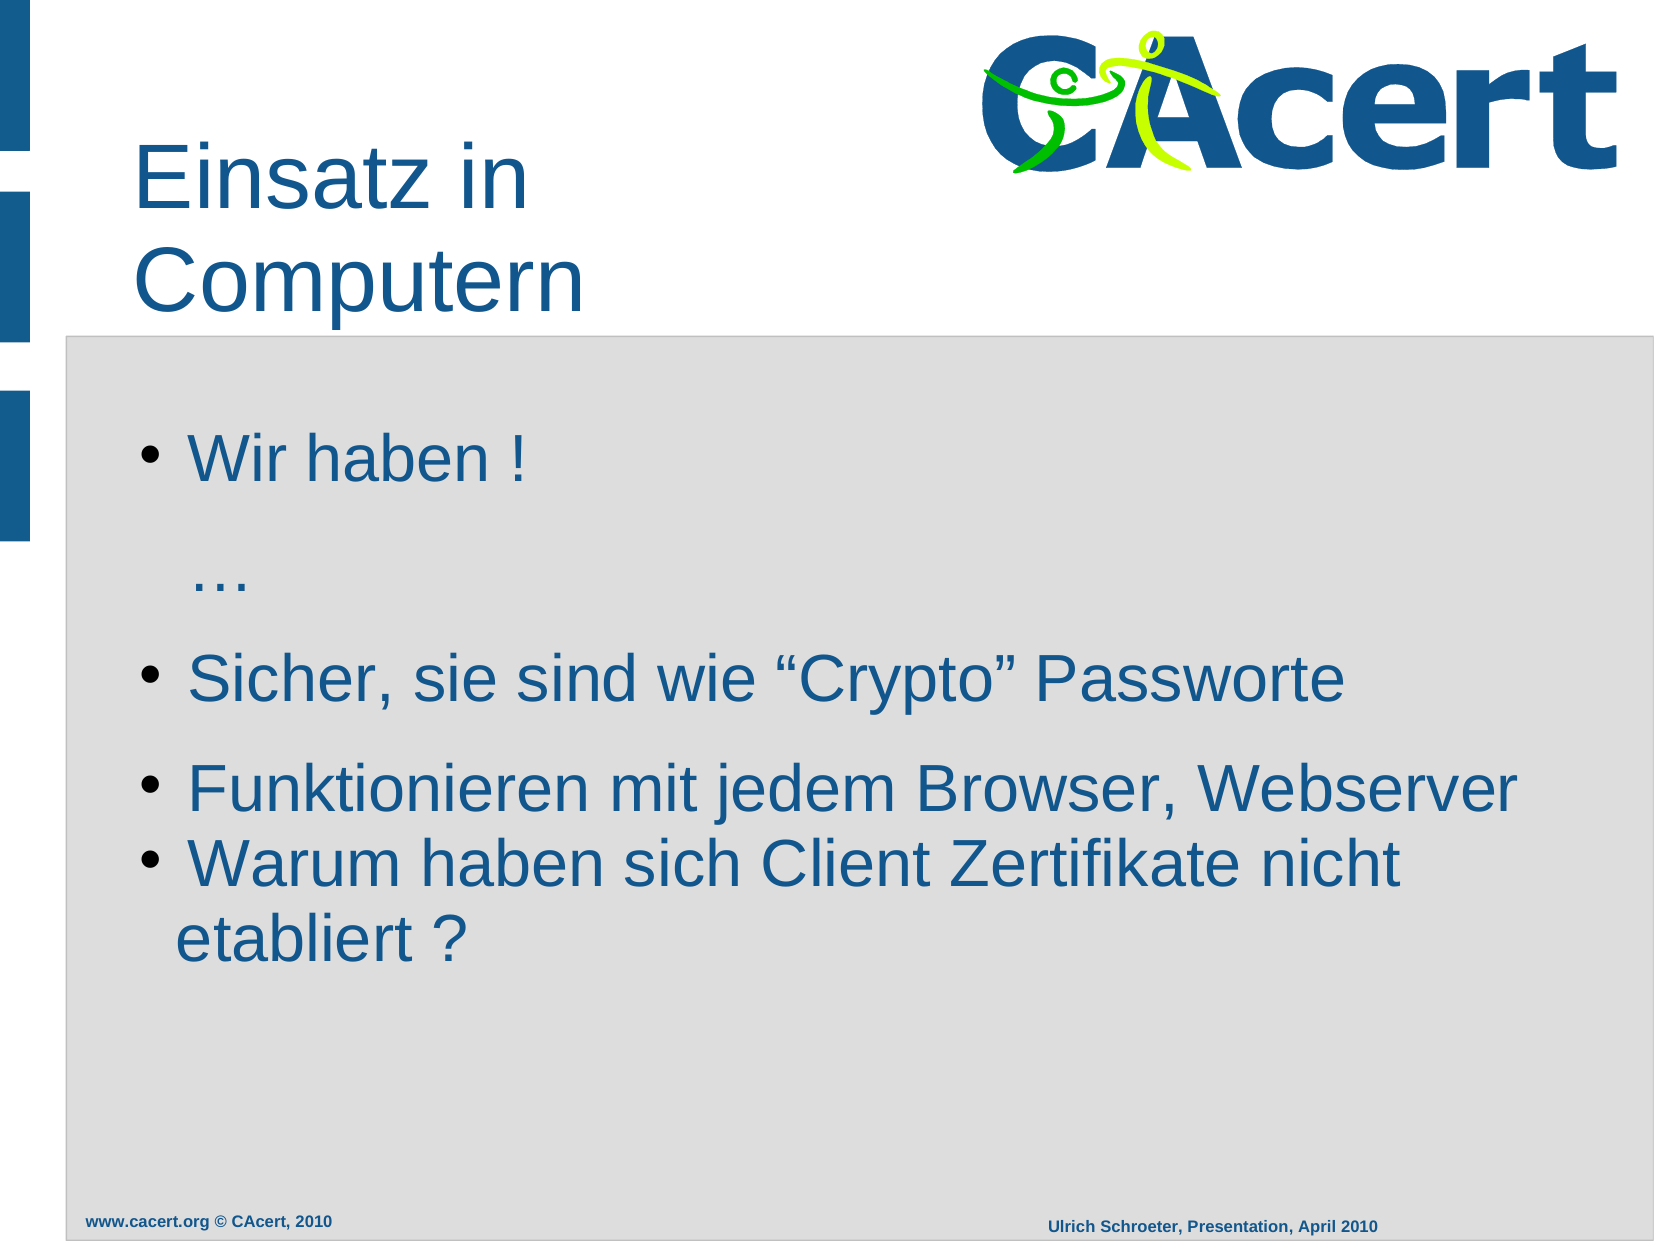

Einsatz in
Computern
 Wir haben !
 …
 Sicher, sie sind wie “Crypto” Passworte
 Funktionieren mit jedem Browser, Webserver
 Warum haben sich Client Zertifikate nicht
 etabliert ?